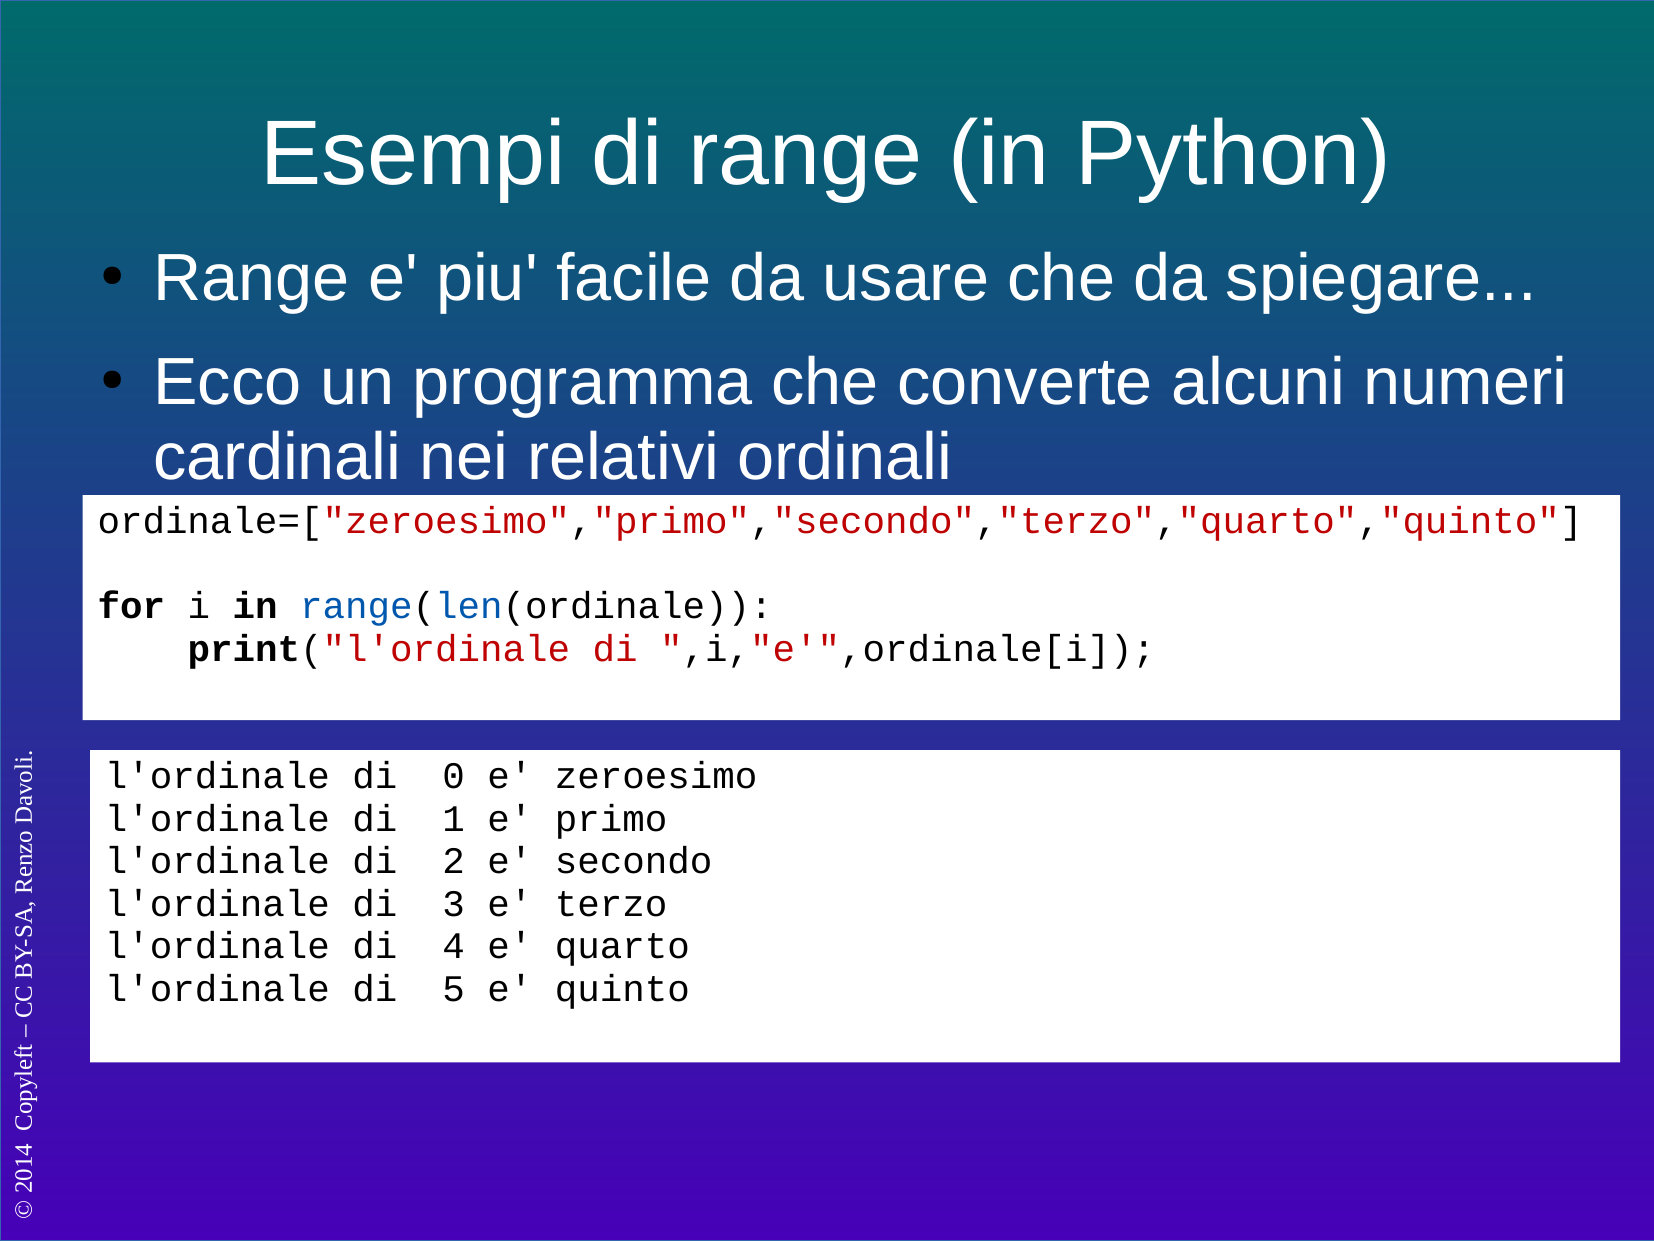

# Esempi di range (in Python)
Range e' piu' facile da usare che da spiegare...
Ecco un programma che converte alcuni numeri cardinali nei relativi ordinali
ordinale=["zeroesimo","primo","secondo","terzo","quarto","quinto"]
for i in range(len(ordinale)):
 print("l'ordinale di ",i,"e'",ordinale[i]);
l'ordinale di 0 e' zeroesimo
l'ordinale di 1 e' primo
l'ordinale di 2 e' secondo
l'ordinale di 3 e' terzo
l'ordinale di 4 e' quarto
l'ordinale di 5 e' quinto